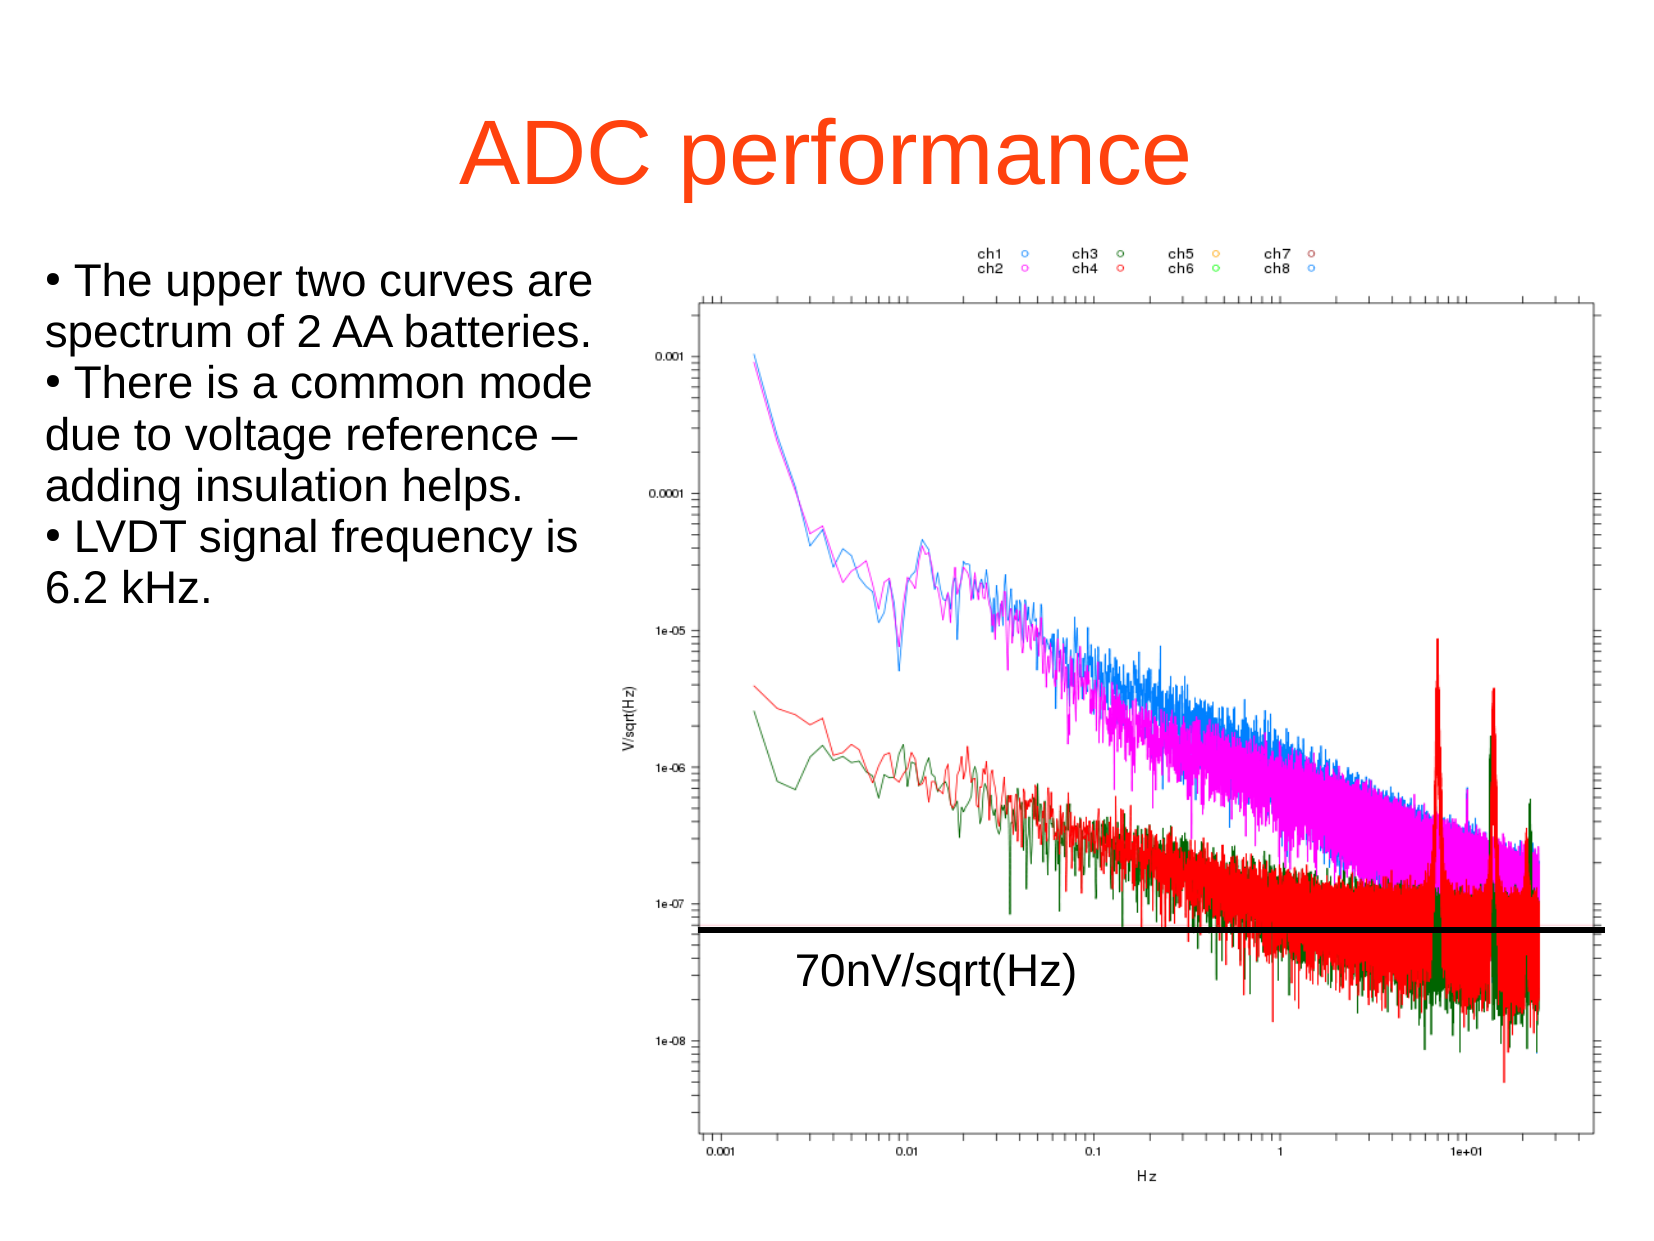

# ADC performance
 The upper two curves are spectrum of 2 AA batteries.
 There is a common mode due to voltage reference – adding insulation helps.
 LVDT signal frequency is 6.2 kHz.
70nV/sqrt(Hz)
24